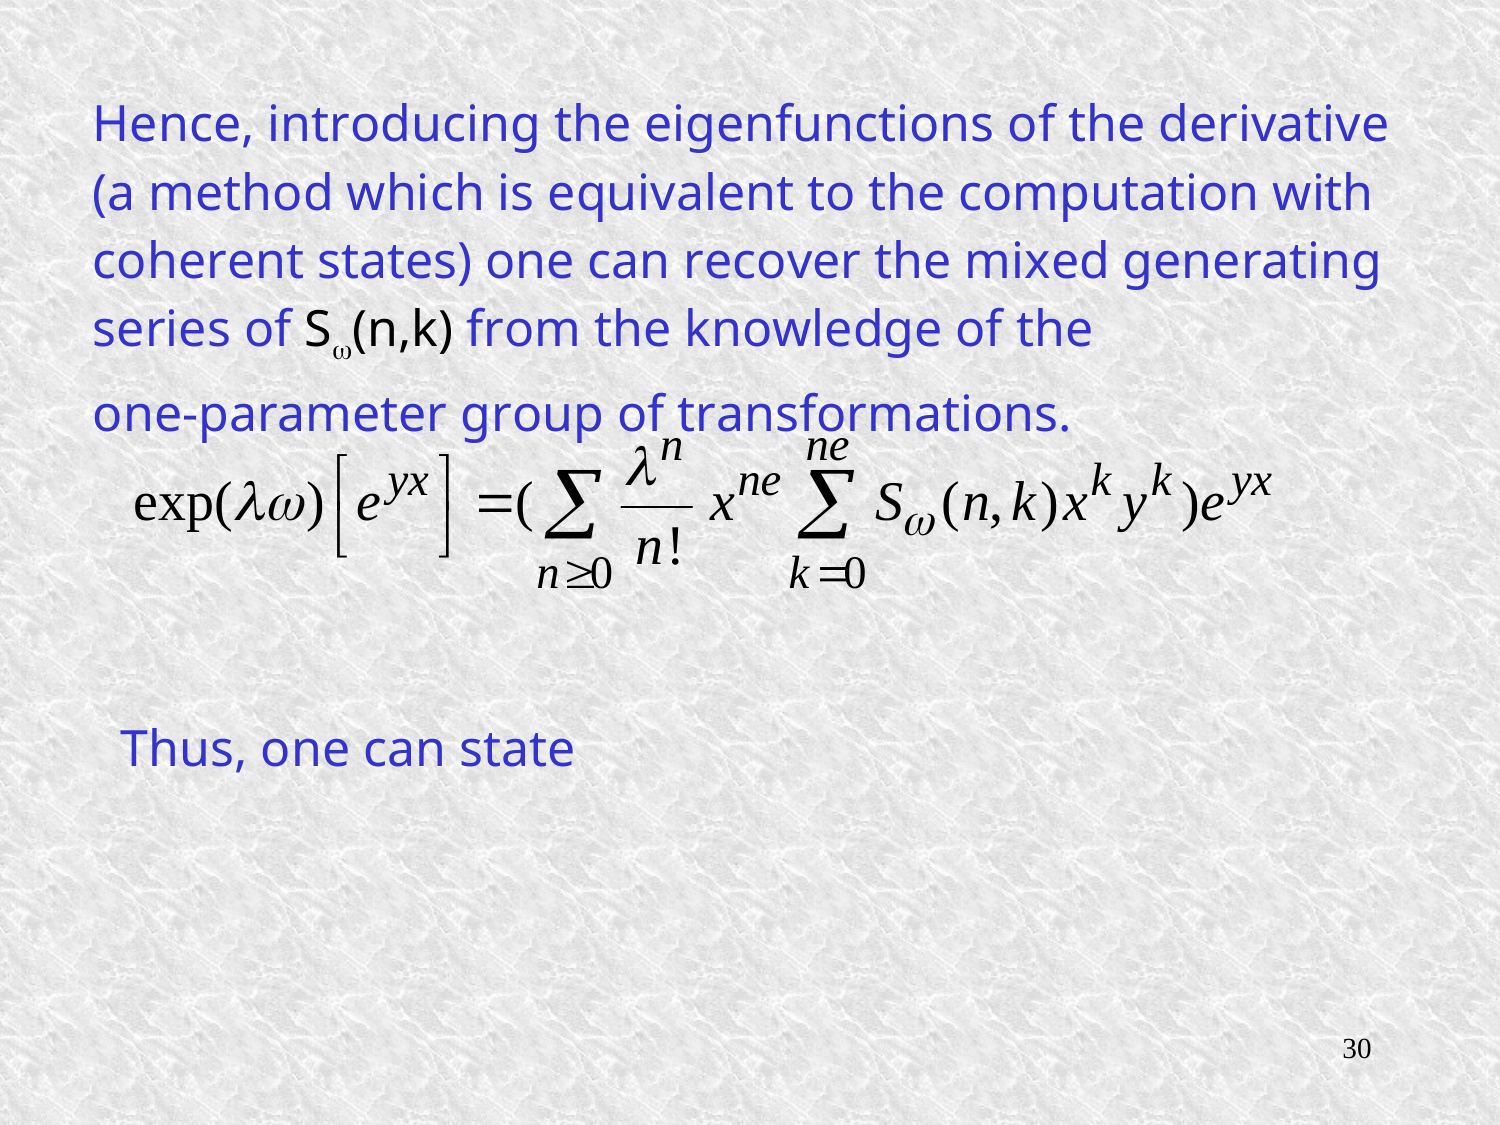

Hence, introducing the eigenfunctions of the derivative
(a method which is equivalent to the computation with
coherent states) one can recover the mixed generating
series of S(n,k) from the knowledge of the
one-parameter group of transformations.
Thus, one can state
30